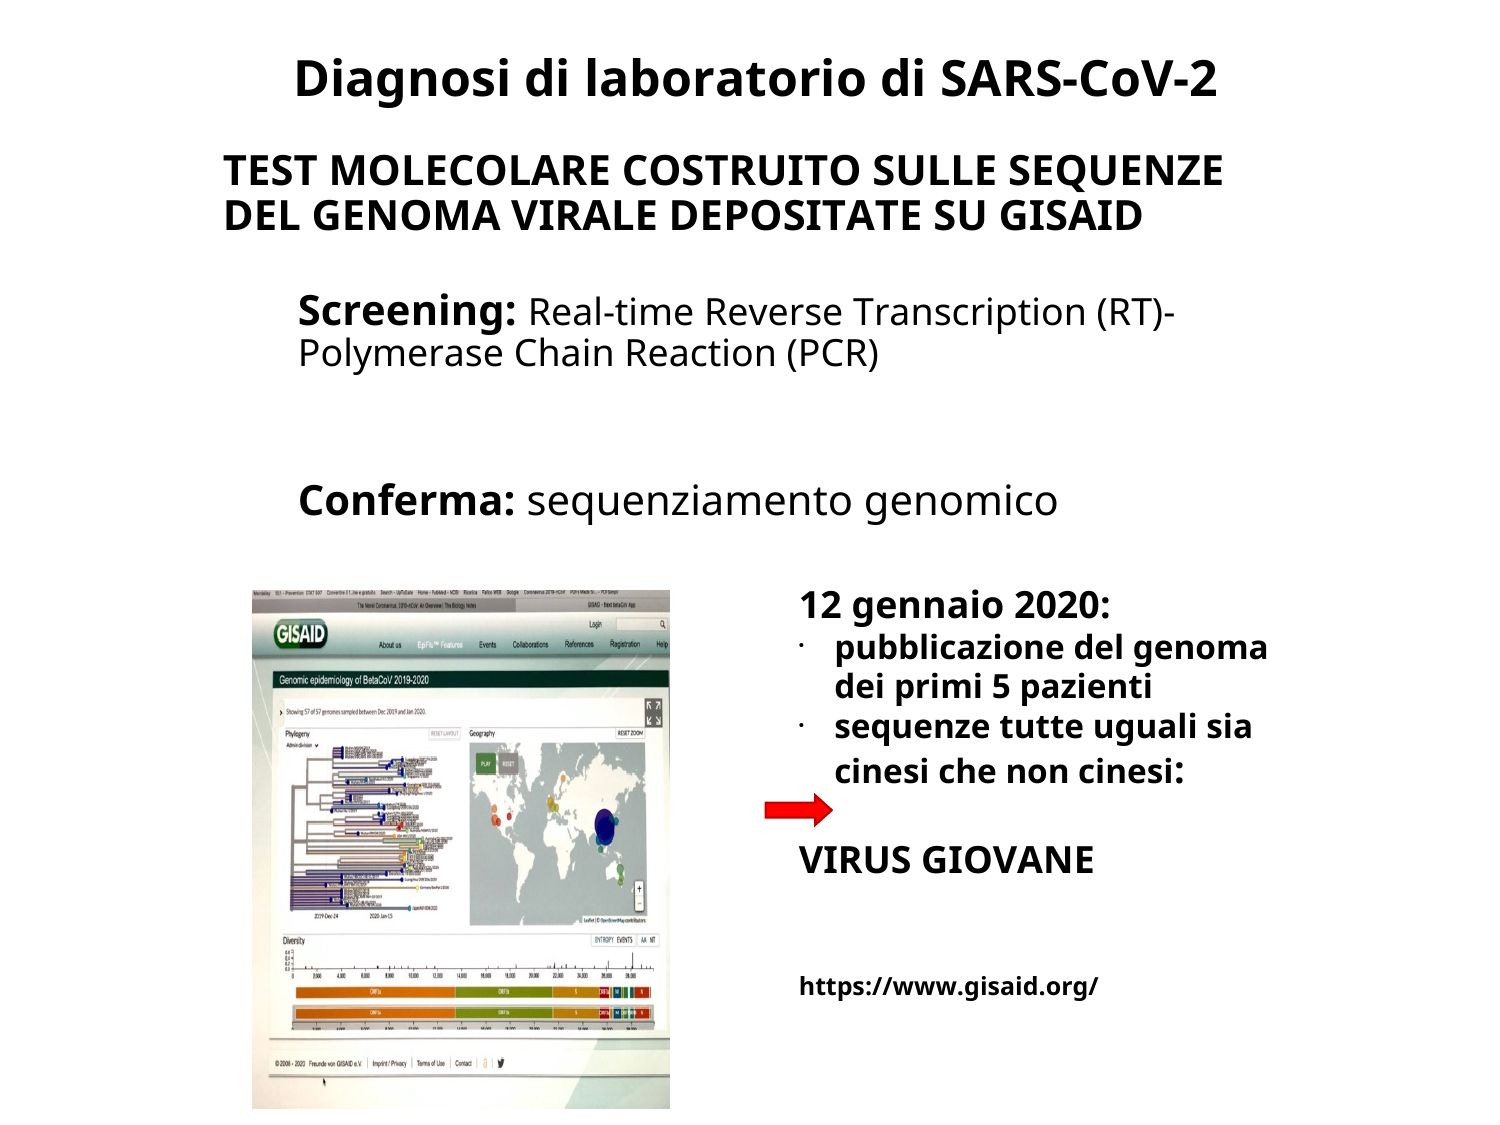

Diagnosi di laboratorio di SARS-CoV-2
TEST MOLECOLARE COSTRUITO SULLE SEQUENZE DEL GENOMA VIRALE DEPOSITATE SU GISAID
	Screening: Real-time Reverse Transcription (RT)-Polymerase Chain Reaction (PCR)
Conferma: sequenziamento genomico
12 gennaio 2020:
pubblicazione del genoma dei primi 5 pazienti
sequenze tutte uguali sia cinesi che non cinesi:
VIRUS GIOVANE
https://www.gisaid.org/